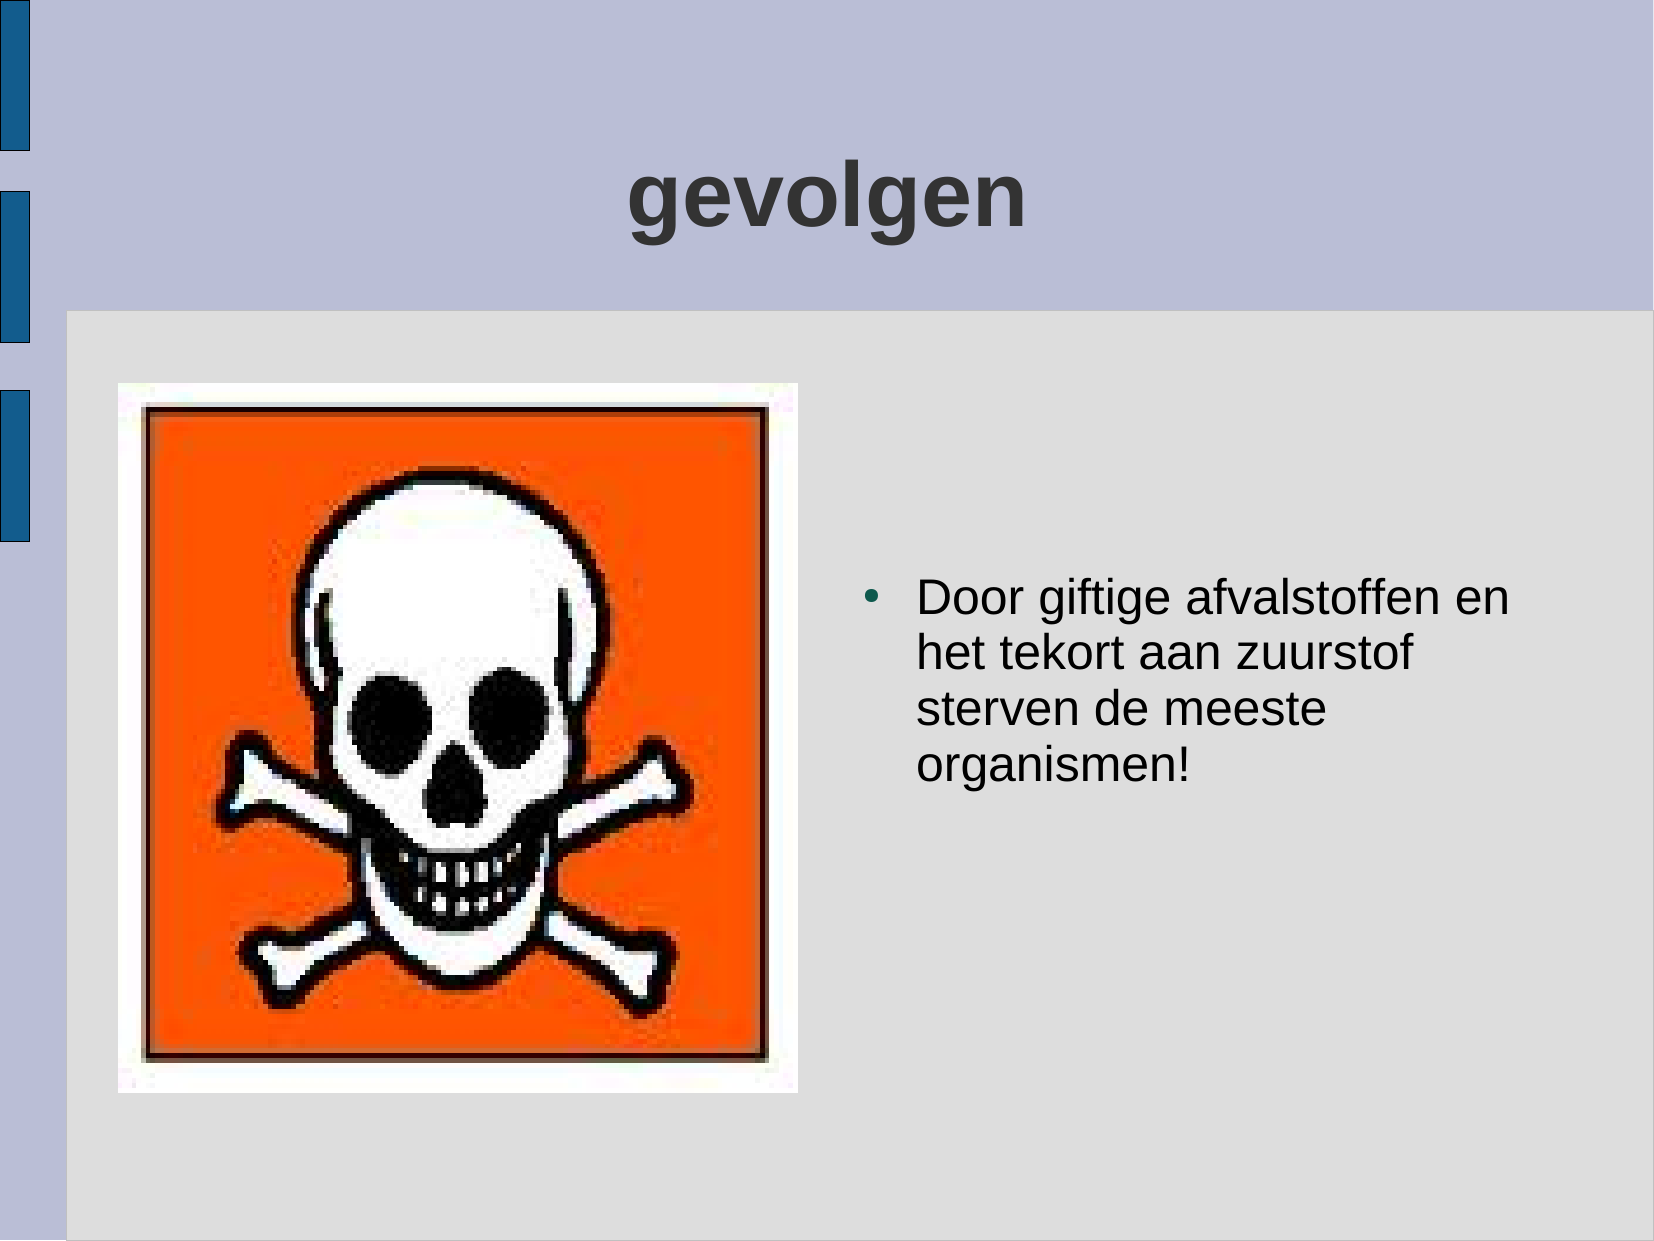

# gevolgen
Door giftige afvalstoffen en het tekort aan zuurstof sterven de meeste organismen!